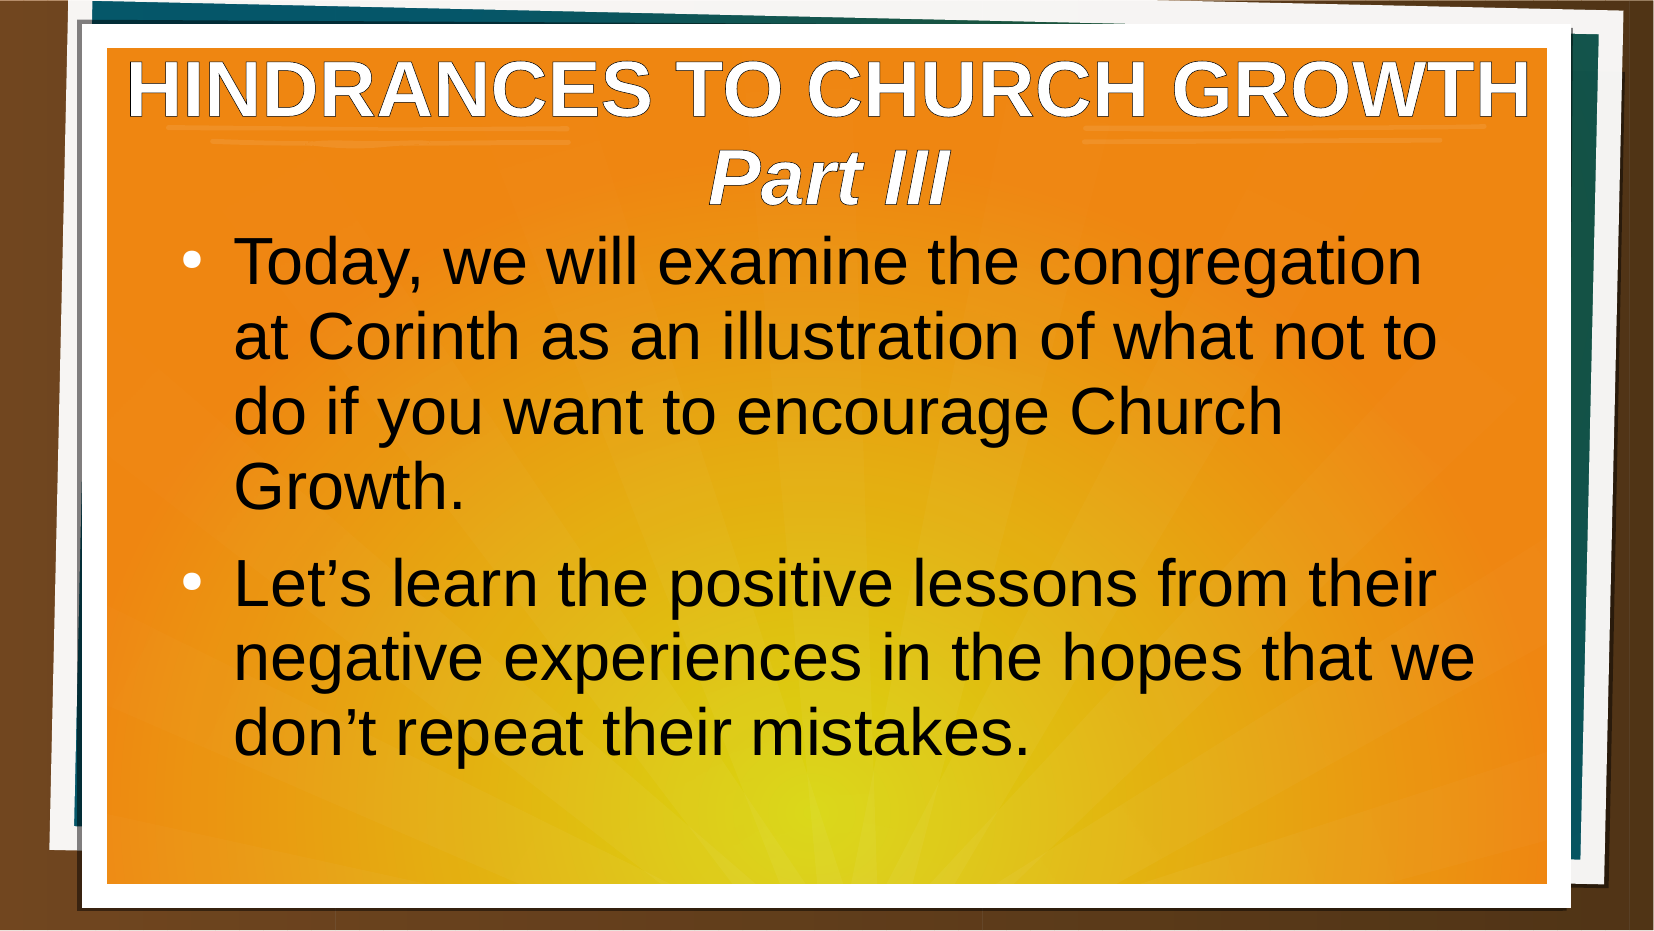

# HINDRANCES TO CHURCH GROWTH Part III
Today, we will examine the congregation at Corinth as an illustration of what not to do if you want to encourage Church Growth.
Let’s learn the positive lessons from their negative experiences in the hopes that we don’t repeat their mistakes.